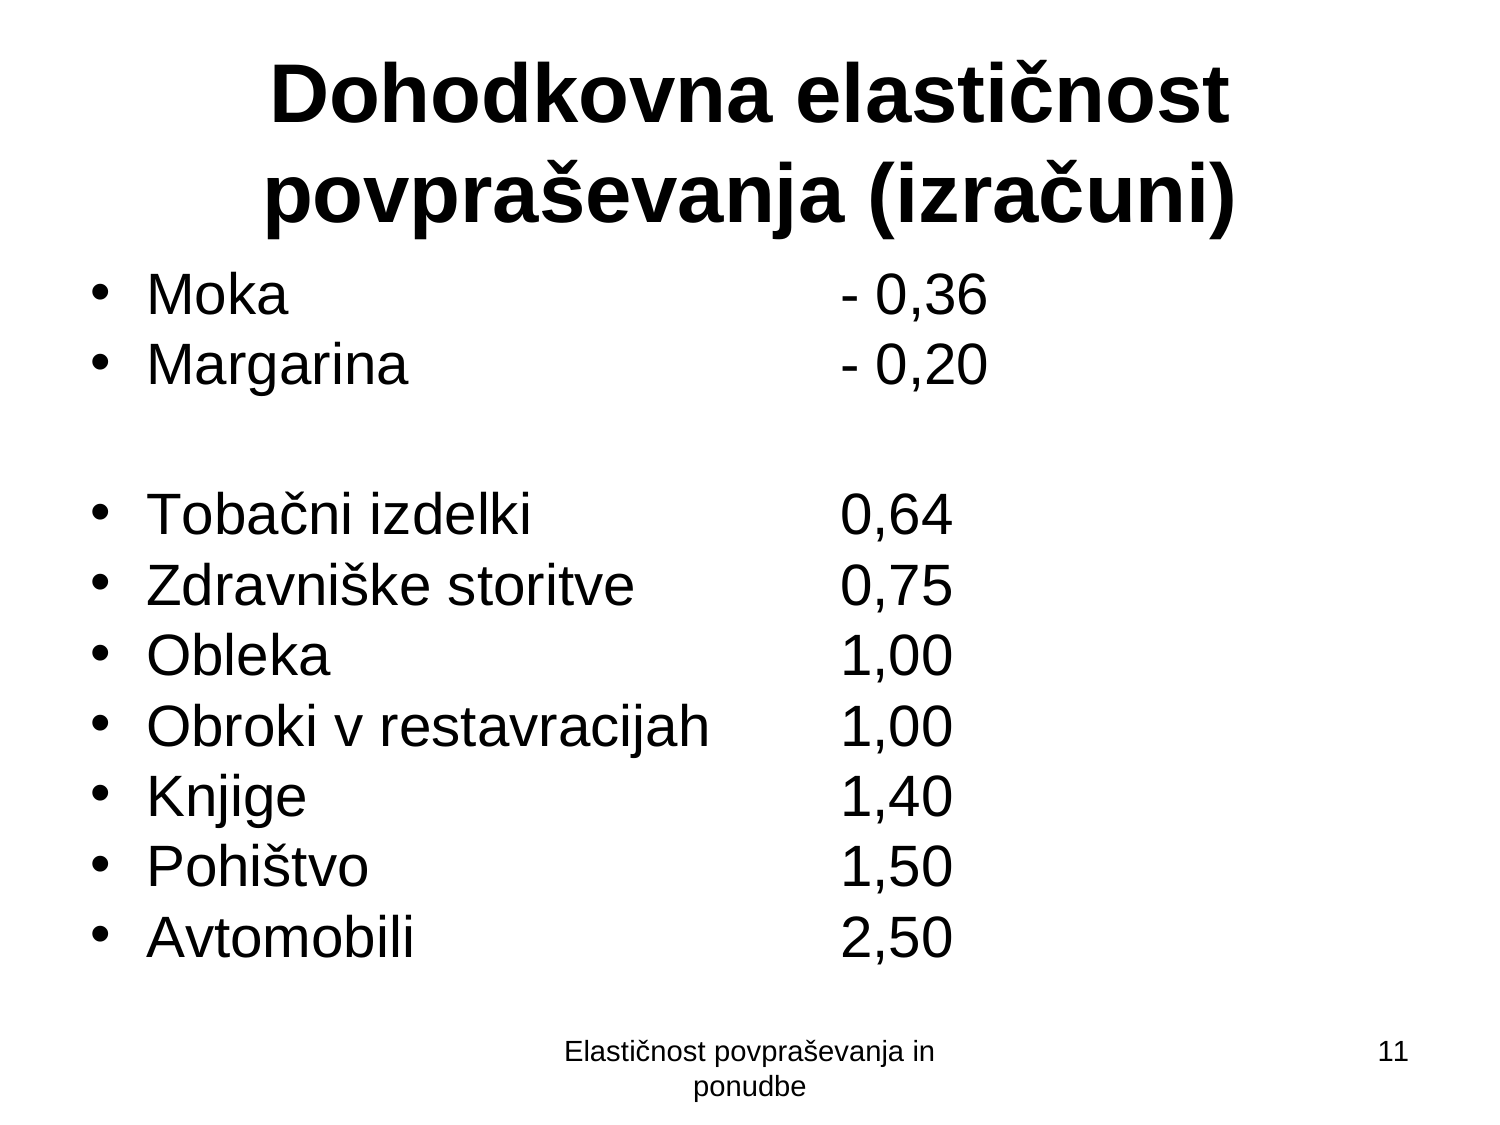

# Dohodkovna elastičnost povpraševanja (izračuni)
Moka				- 0,36
Margarina			- 0,20
Tobačni izdelki			0,64
Zdravniške storitve		0,75
Obleka				1,00
Obroki v restavracijah	1,00
Knjige				1,40
Pohištvo				1,50
Avtomobili			2,50
Elastičnost povpraševanja in ponudbe